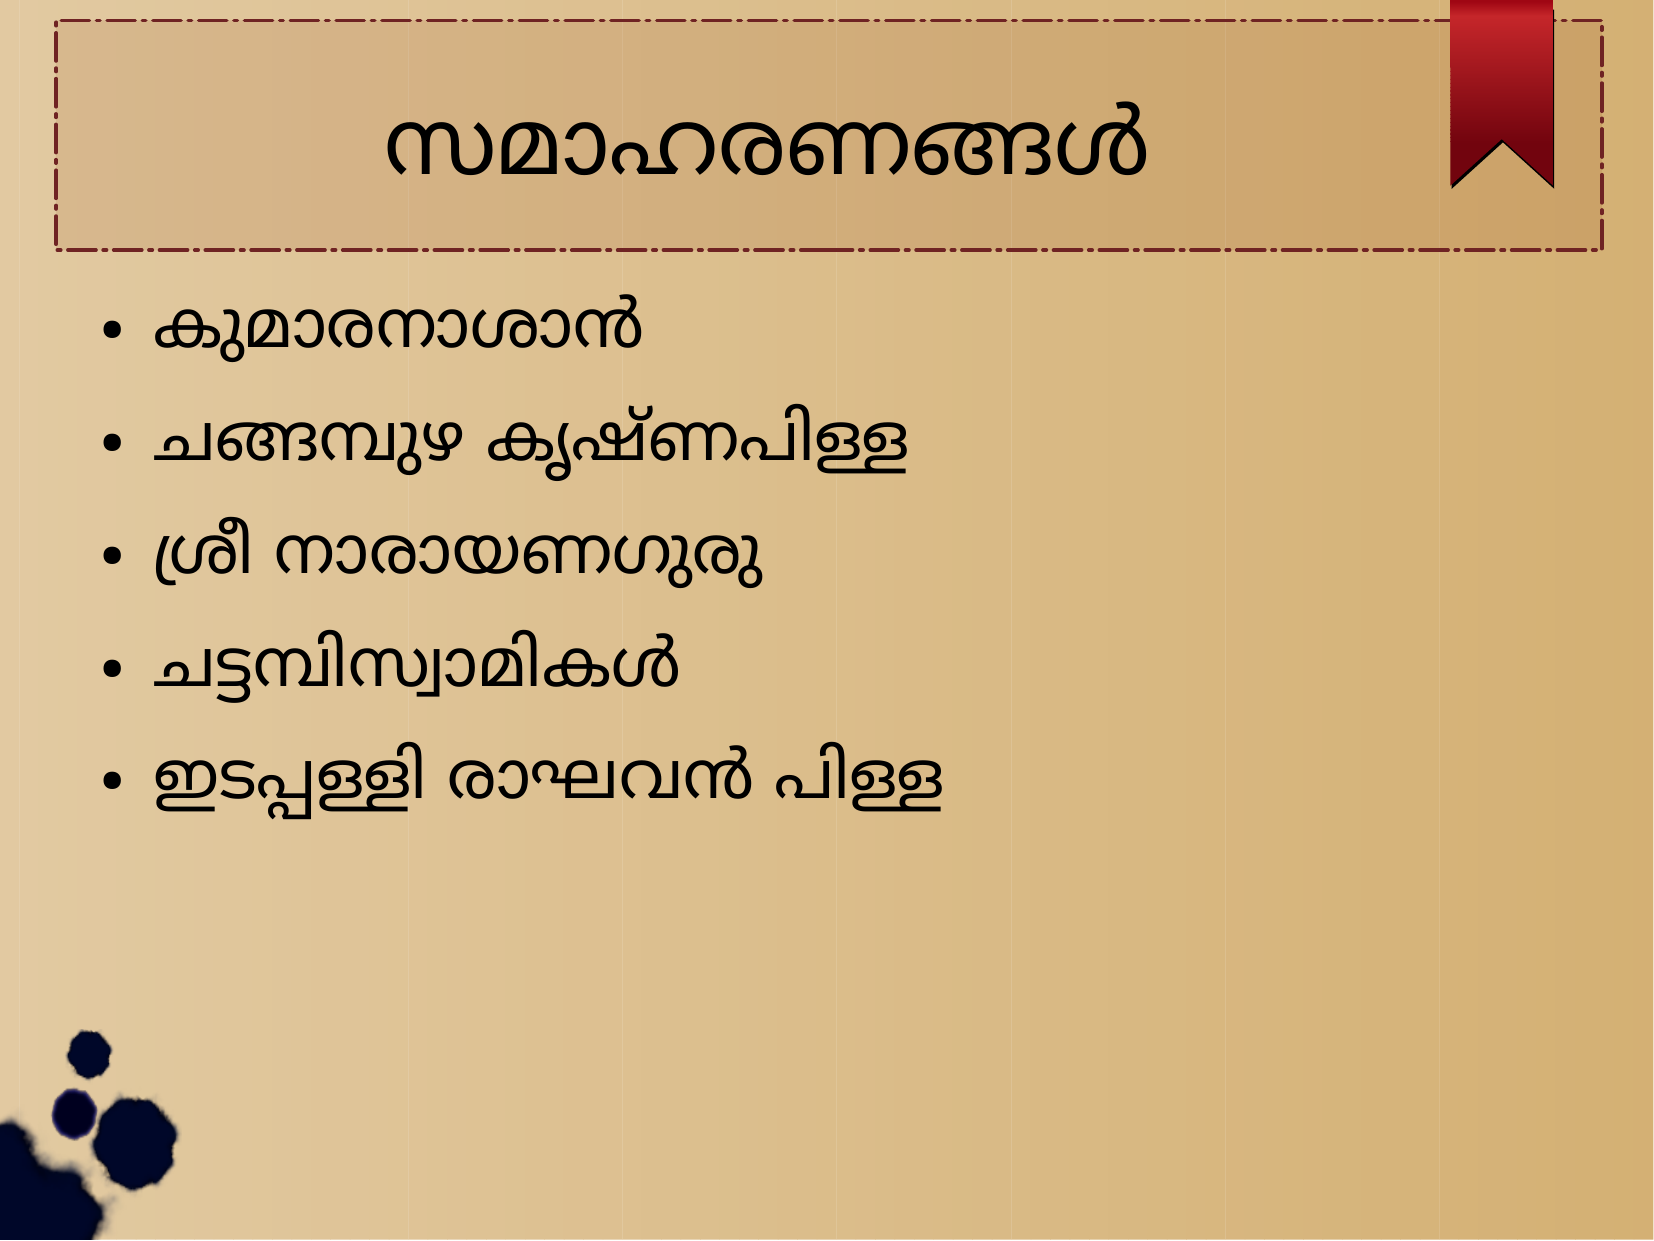

# സമാഹരണങ്ങൾ
കുമാരനാശാൻ
ചങ്ങമ്പുഴ കൃഷ്ണപിള്ള
ശ്രീ നാരായണഗുരു
ചട്ടമ്പിസ്വാമികൾ
ഇടപ്പള്ളി രാഘവൻ പിള്ള